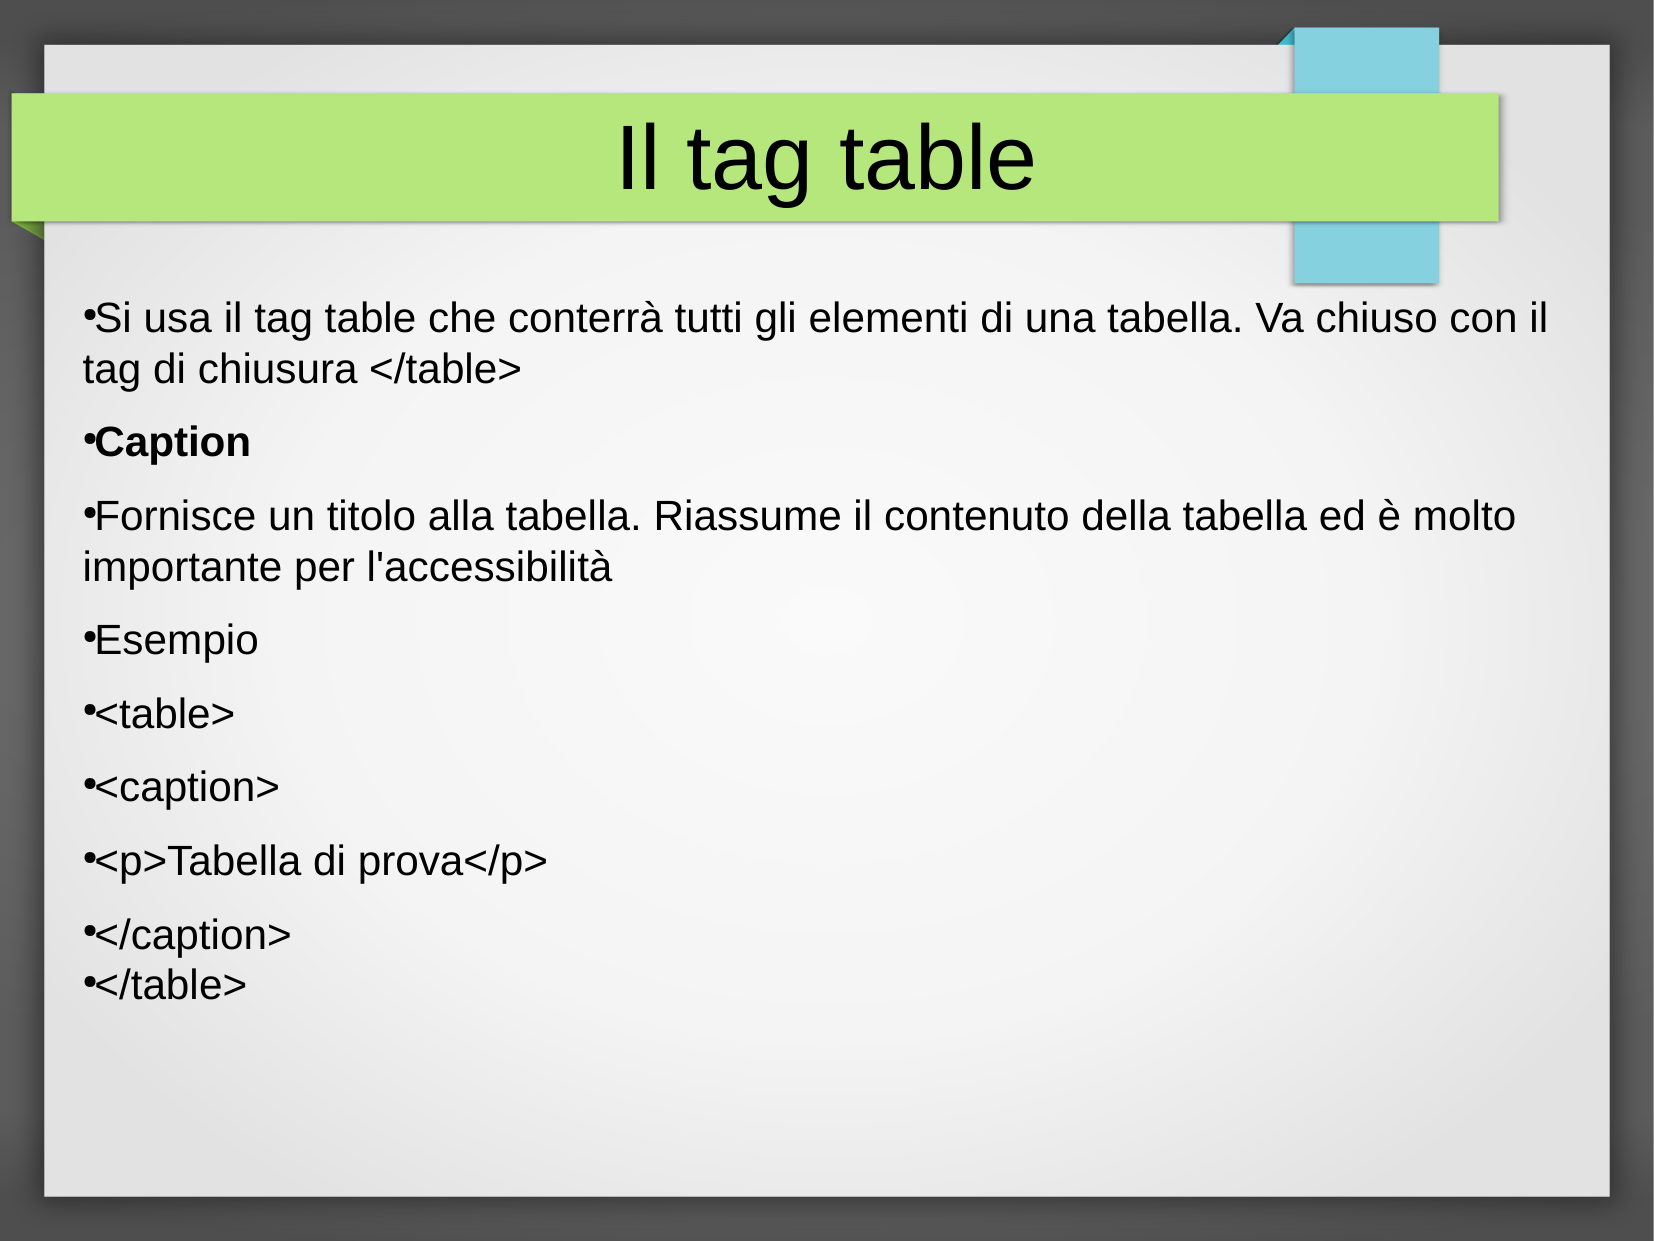

# Il tag table
Si usa il tag table che conterrà tutti gli elementi di una tabella. Va chiuso con il tag di chiusura </table>
Caption
Fornisce un titolo alla tabella. Riassume il contenuto della tabella ed è molto importante per l'accessibilità
Esempio
<table>
<caption>
<p>Tabella di prova</p>
</caption>
</table>